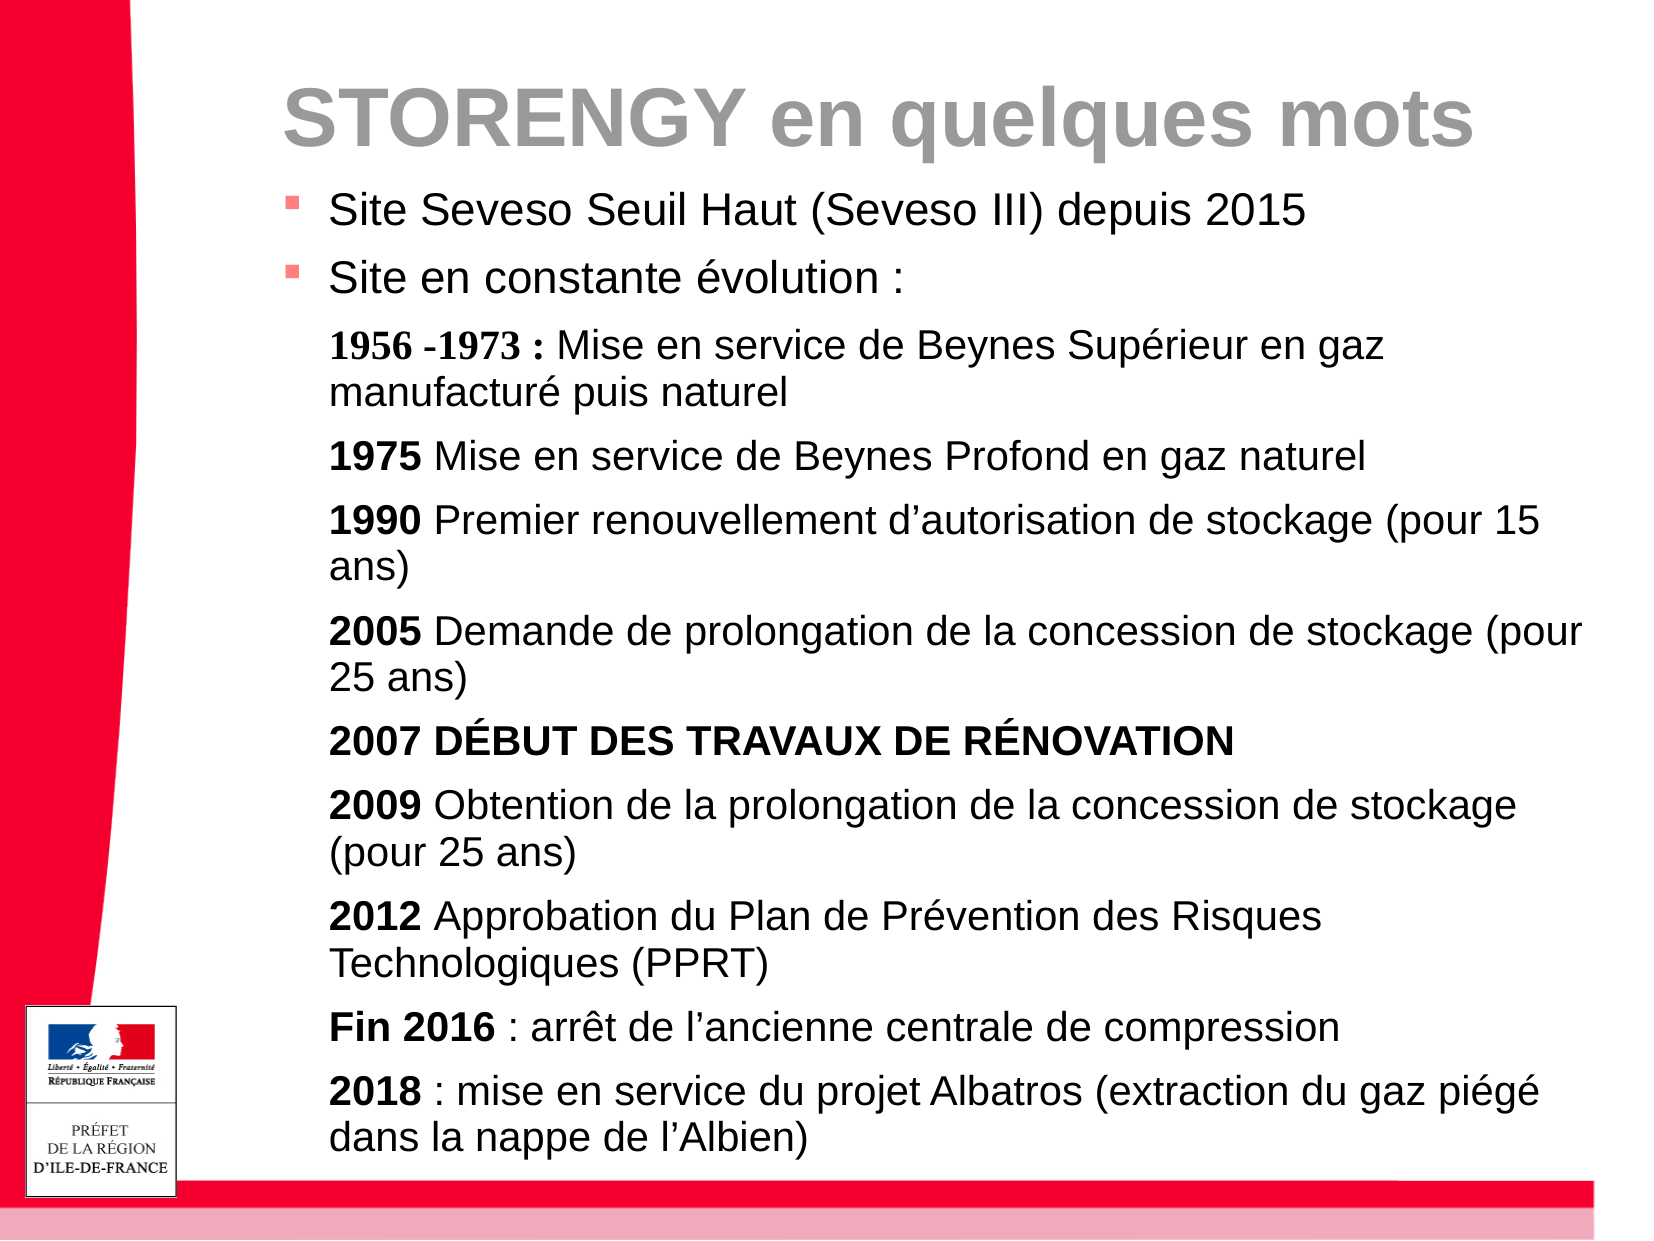

# STORENGY en quelques mots
Site Seveso Seuil Haut (Seveso III) depuis 2015
Site en constante évolution :
1956 -1973 : Mise en service de Beynes Supérieur en gaz manufacturé puis naturel
1975 Mise en service de Beynes Profond en gaz naturel
1990 Premier renouvellement d’autorisation de stockage (pour 15 ans)
2005 Demande de prolongation de la concession de stockage (pour 25 ans)
2007 DÉBUT DES TRAVAUX DE RÉNOVATION
2009 Obtention de la prolongation de la concession de stockage (pour 25 ans)
2012 Approbation du Plan de Prévention des Risques Technologiques (PPRT)
Fin 2016 : arrêt de l’ancienne centrale de compression
2018 : mise en service du projet Albatros (extraction du gaz piégé dans la nappe de l’Albien)